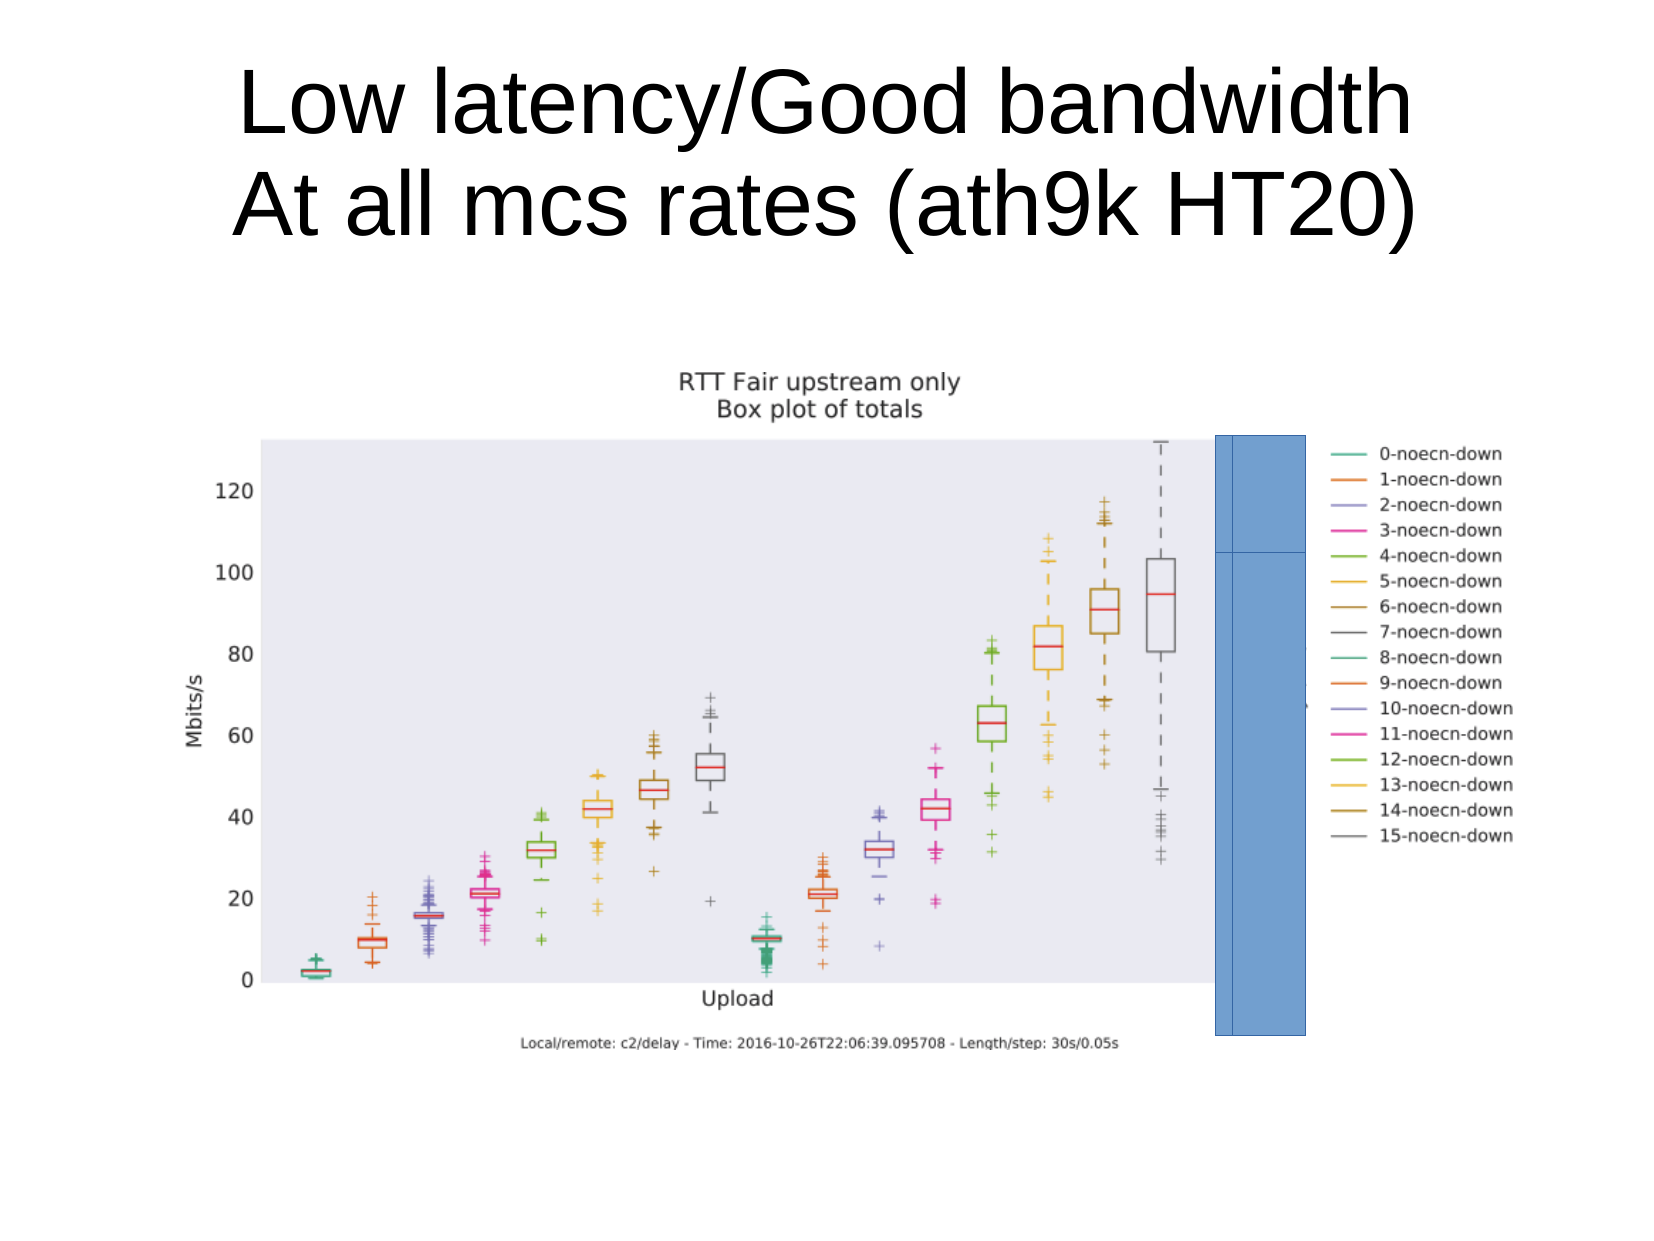

# Low latency/Good bandwidth At all mcs rates (ath9k HT20)